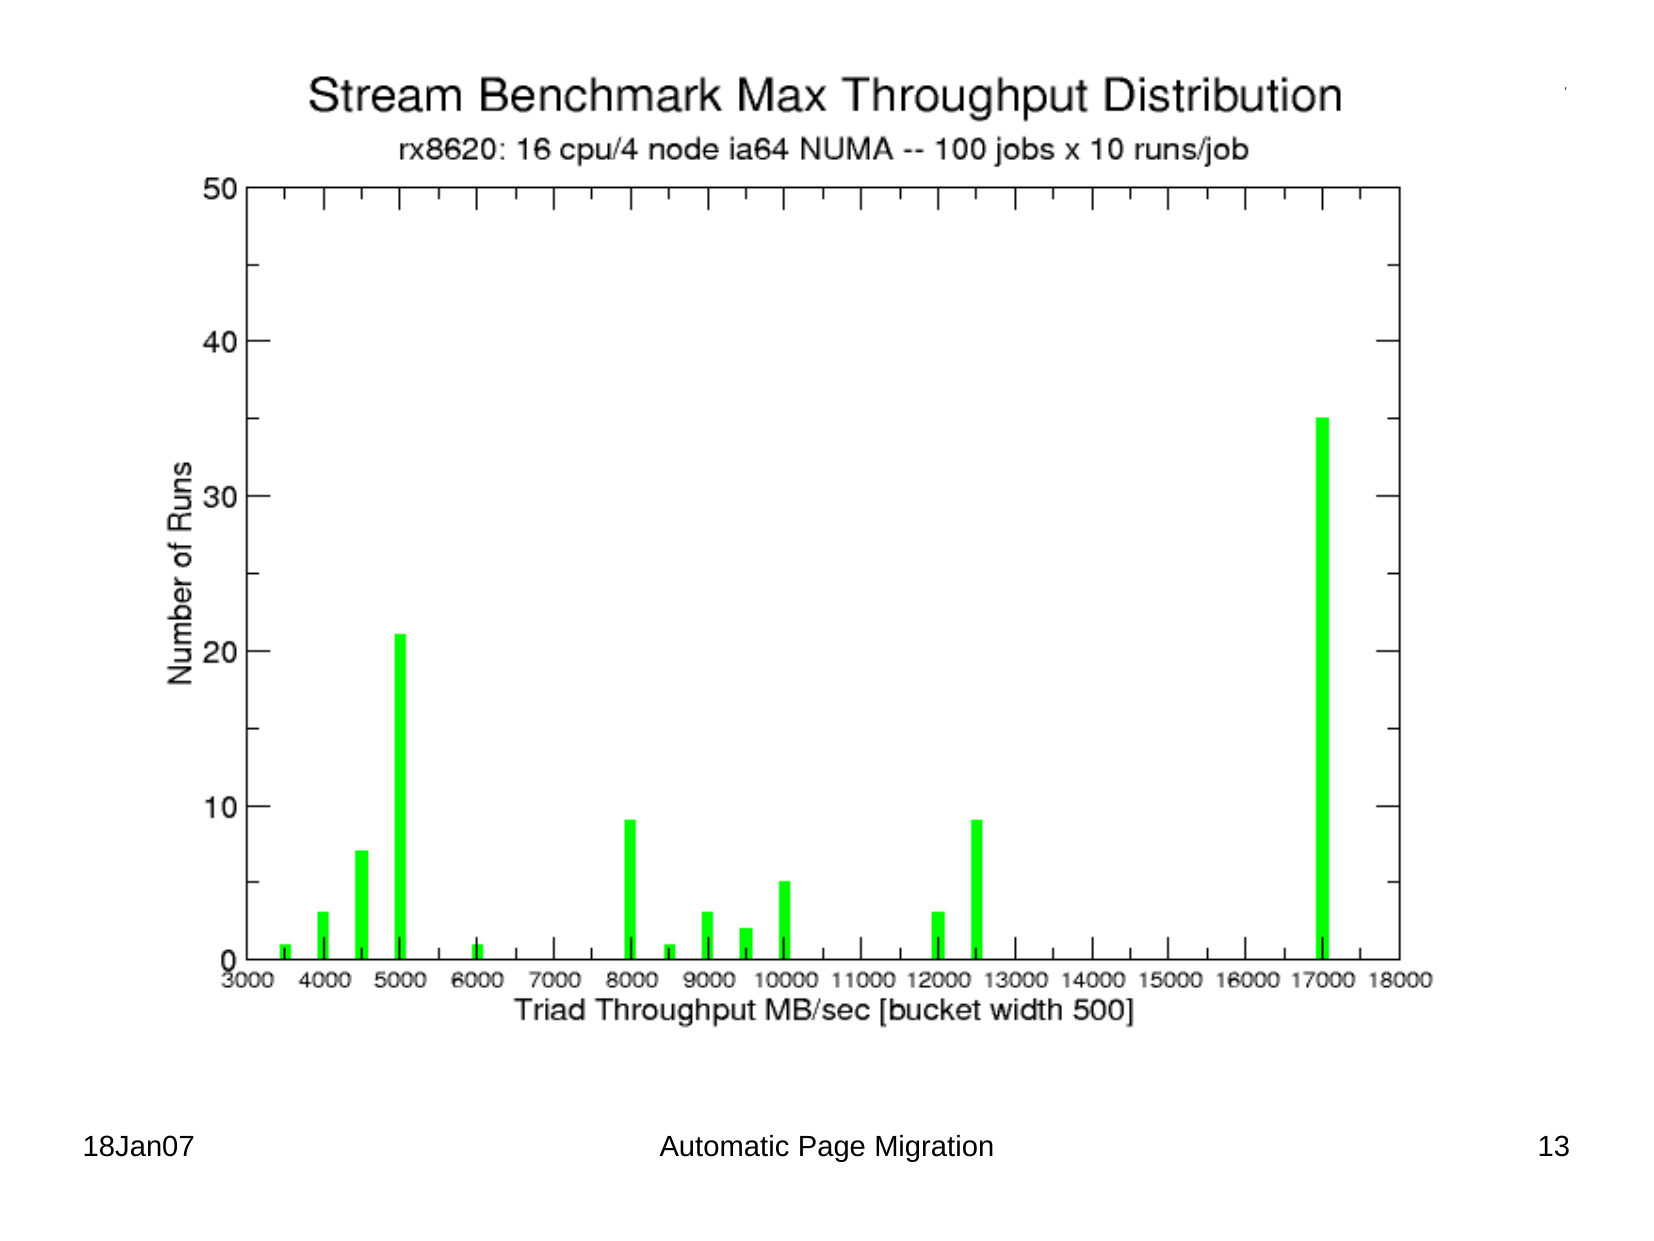

# Stream Run-to-Run Variability
18Jan07
Automatic Page Migration
13